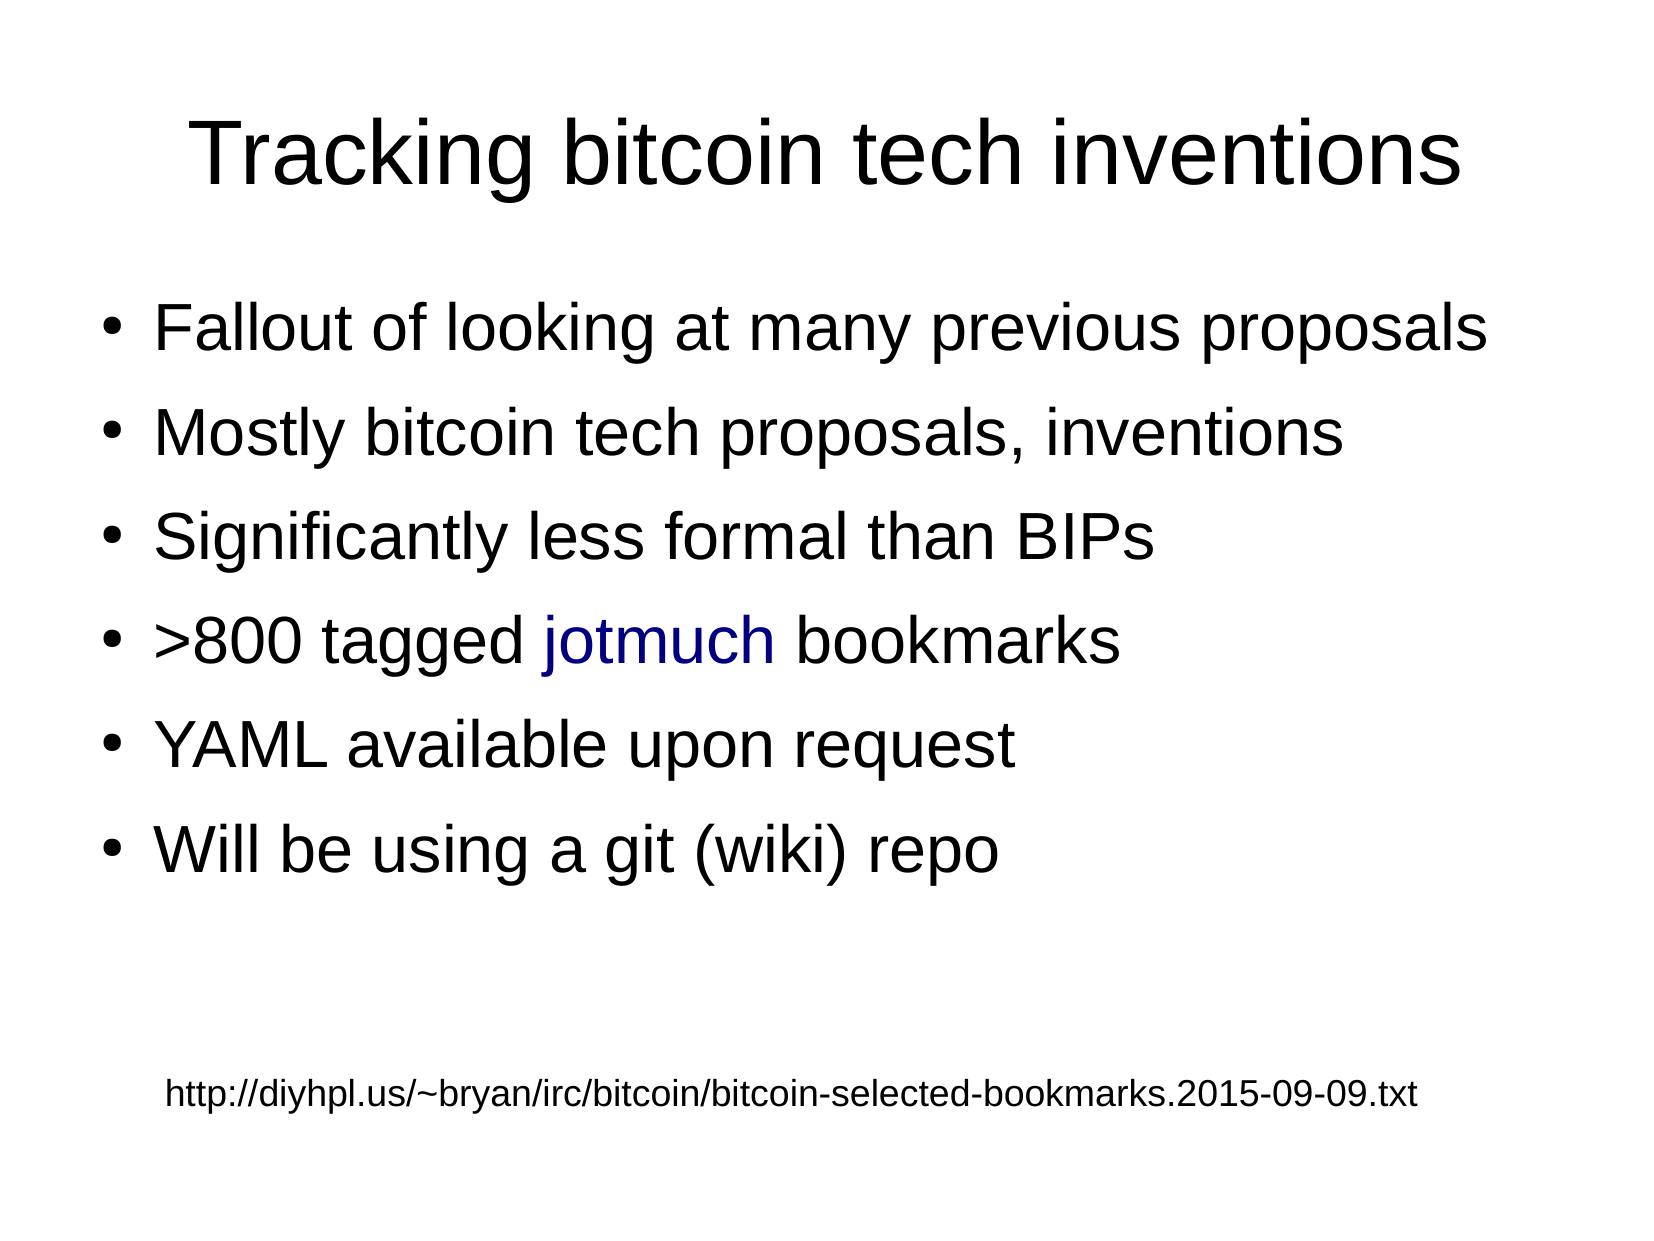

# Tracking bitcoin tech inventions
Fallout of looking at many previous proposals
Mostly bitcoin tech proposals, inventions
Significantly less formal than BIPs
>800 tagged jotmuch bookmarks
YAML available upon request
Will be using a git (wiki) repo
http://diyhpl.us/~bryan/irc/bitcoin/bitcoin-selected-bookmarks.2015-09-09.txt